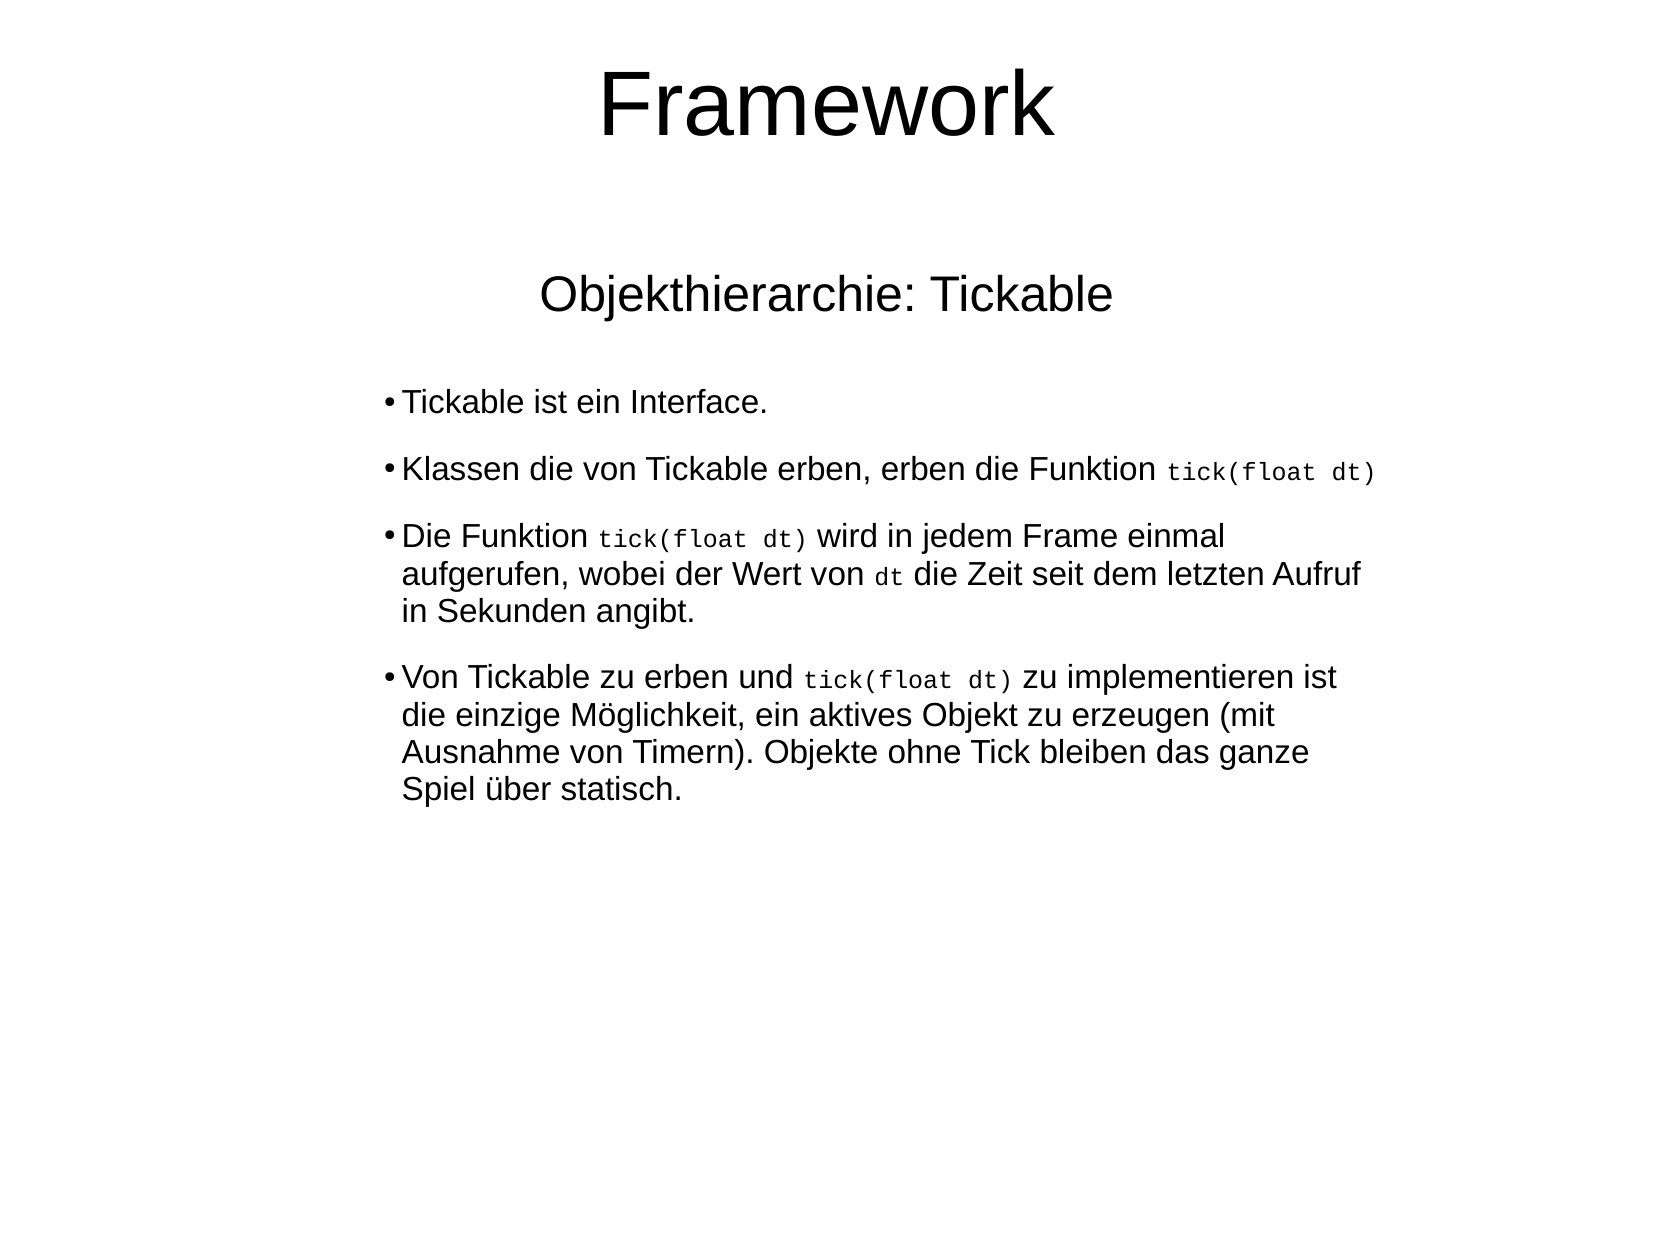

# Framework
Objekthierarchie: Tickable
Tickable ist ein Interface.
Klassen die von Tickable erben, erben die Funktion tick(float dt)
Die Funktion tick(float dt) wird in jedem Frame einmal aufgerufen, wobei der Wert von dt die Zeit seit dem letzten Aufruf in Sekunden angibt.
Von Tickable zu erben und tick(float dt) zu implementieren ist die einzige Möglichkeit, ein aktives Objekt zu erzeugen (mit Ausnahme von Timern). Objekte ohne Tick bleiben das ganze Spiel über statisch.